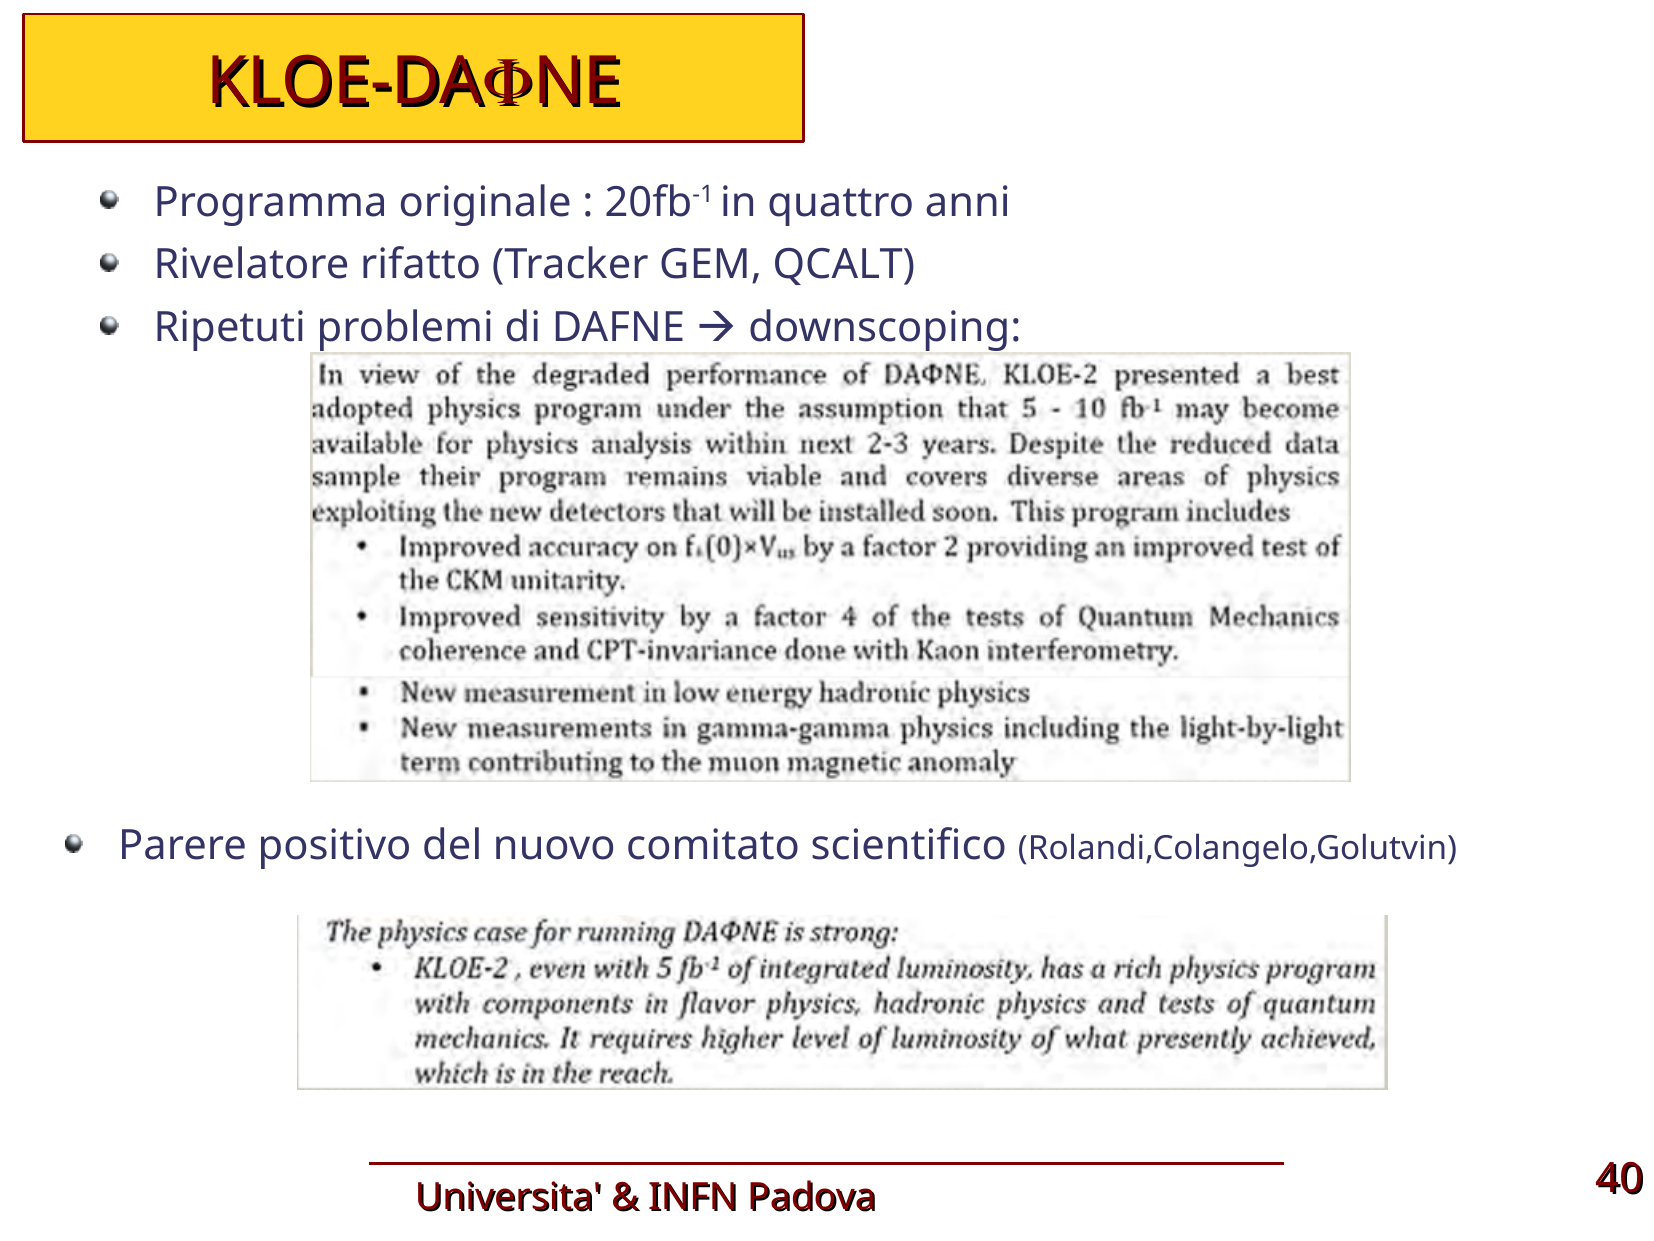

# KLOE-DAFNE
Programma originale : 20fb-1 in quattro anni
Rivelatore rifatto (Tracker GEM, QCALT)
Ripetuti problemi di DAFNE  downscoping:
Parere positivo del nuovo comitato scientifico (Rolandi,Colangelo,Golutvin)